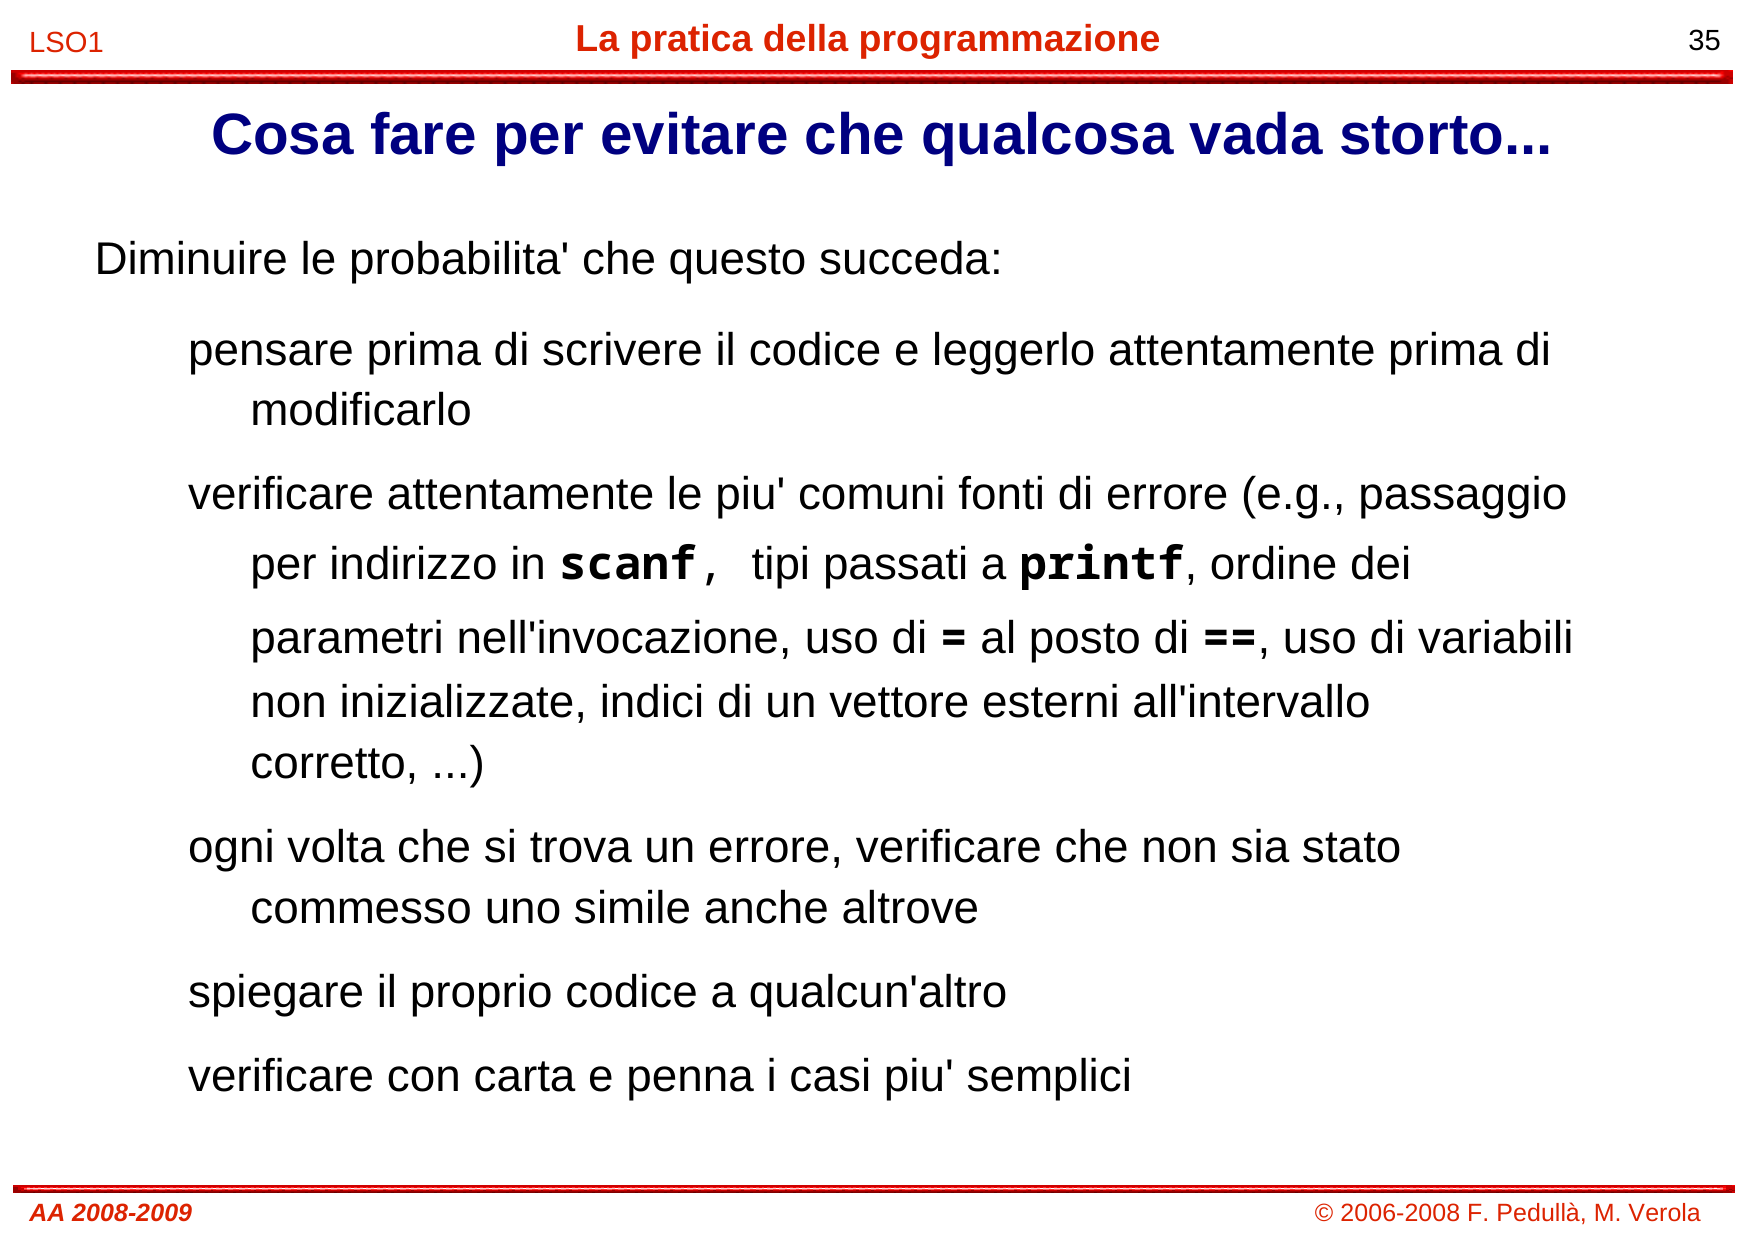

Cosa fare per evitare che qualcosa vada storto...
# Diminuire le probabilita' che questo succeda:
pensare prima di scrivere il codice e leggerlo attentamente prima di modificarlo
verificare attentamente le piu' comuni fonti di errore (e.g., passaggio per indirizzo in scanf, tipi passati a printf, ordine dei parametri nell'invocazione, uso di = al posto di ==, uso di variabili non inizializzate, indici di un vettore esterni all'intervallo corretto, ...)
ogni volta che si trova un errore, verificare che non sia stato commesso uno simile anche altrove
spiegare il proprio codice a qualcun'altro
verificare con carta e penna i casi piu' semplici